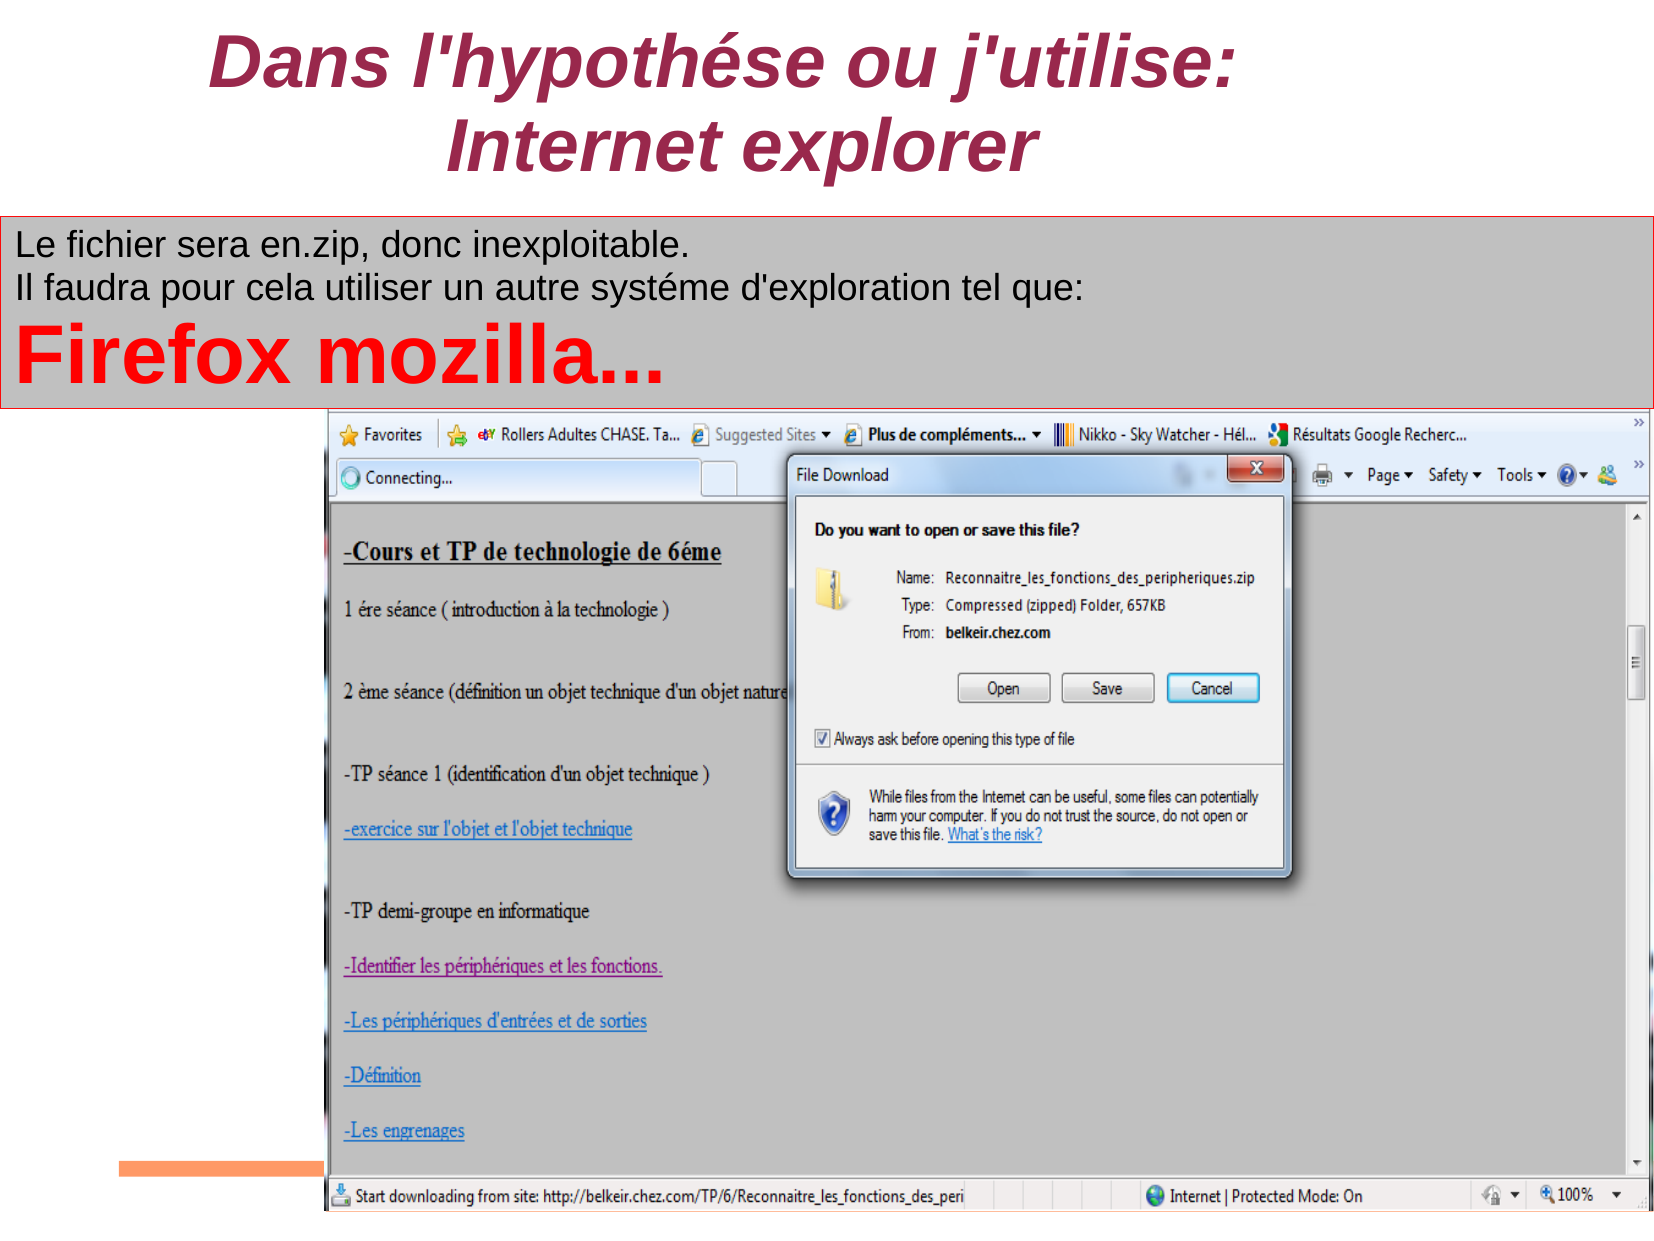

# Dans l'hypothése ou j'utilise: Internet explorer
Le fichier sera en.zip, donc inexploitable.
Il faudra pour cela utiliser un autre systéme d'exploration tel que:
Firefox mozilla...